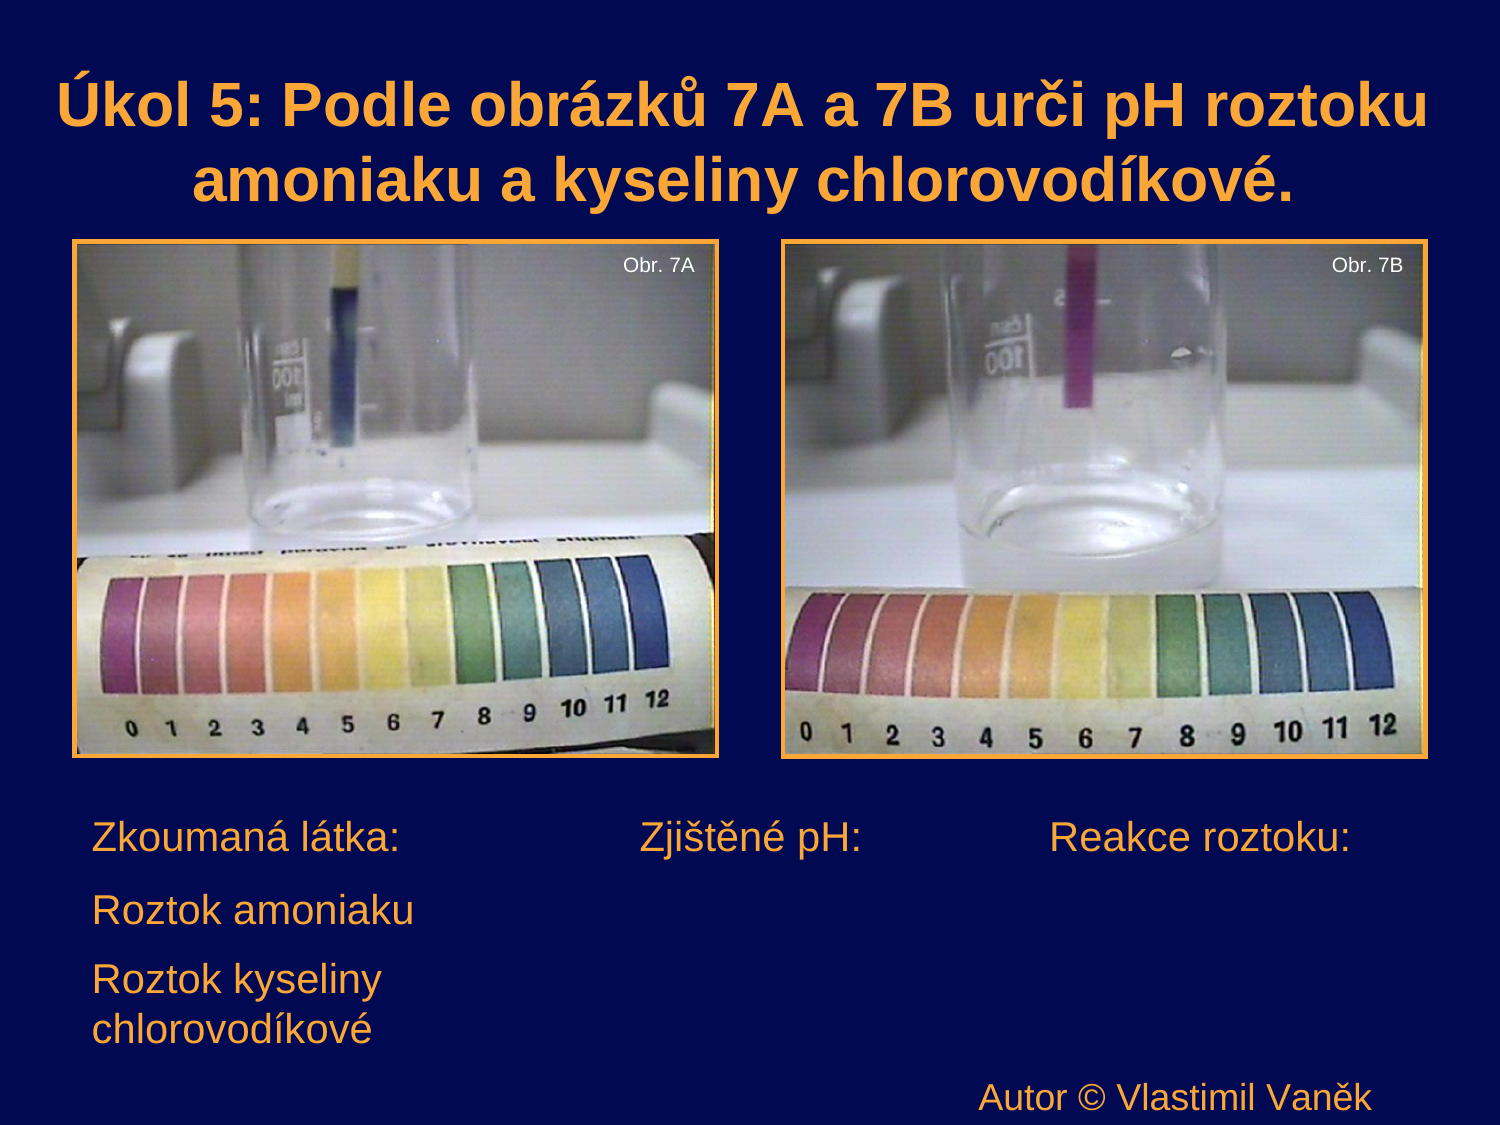

# Úkol 5: Podle obrázků 7A a 7B urči pH roztoku amoniaku a kyseliny chlorovodíkové.
Obr. 7A
Obr. 7B
| Zkoumaná látka: | Zjištěné pH: | Reakce roztoku: |
| --- | --- | --- |
| Roztok amoniaku | | |
| Roztok kyseliny chlorovodíkové | | |
Autor © Vlastimil Vaněk